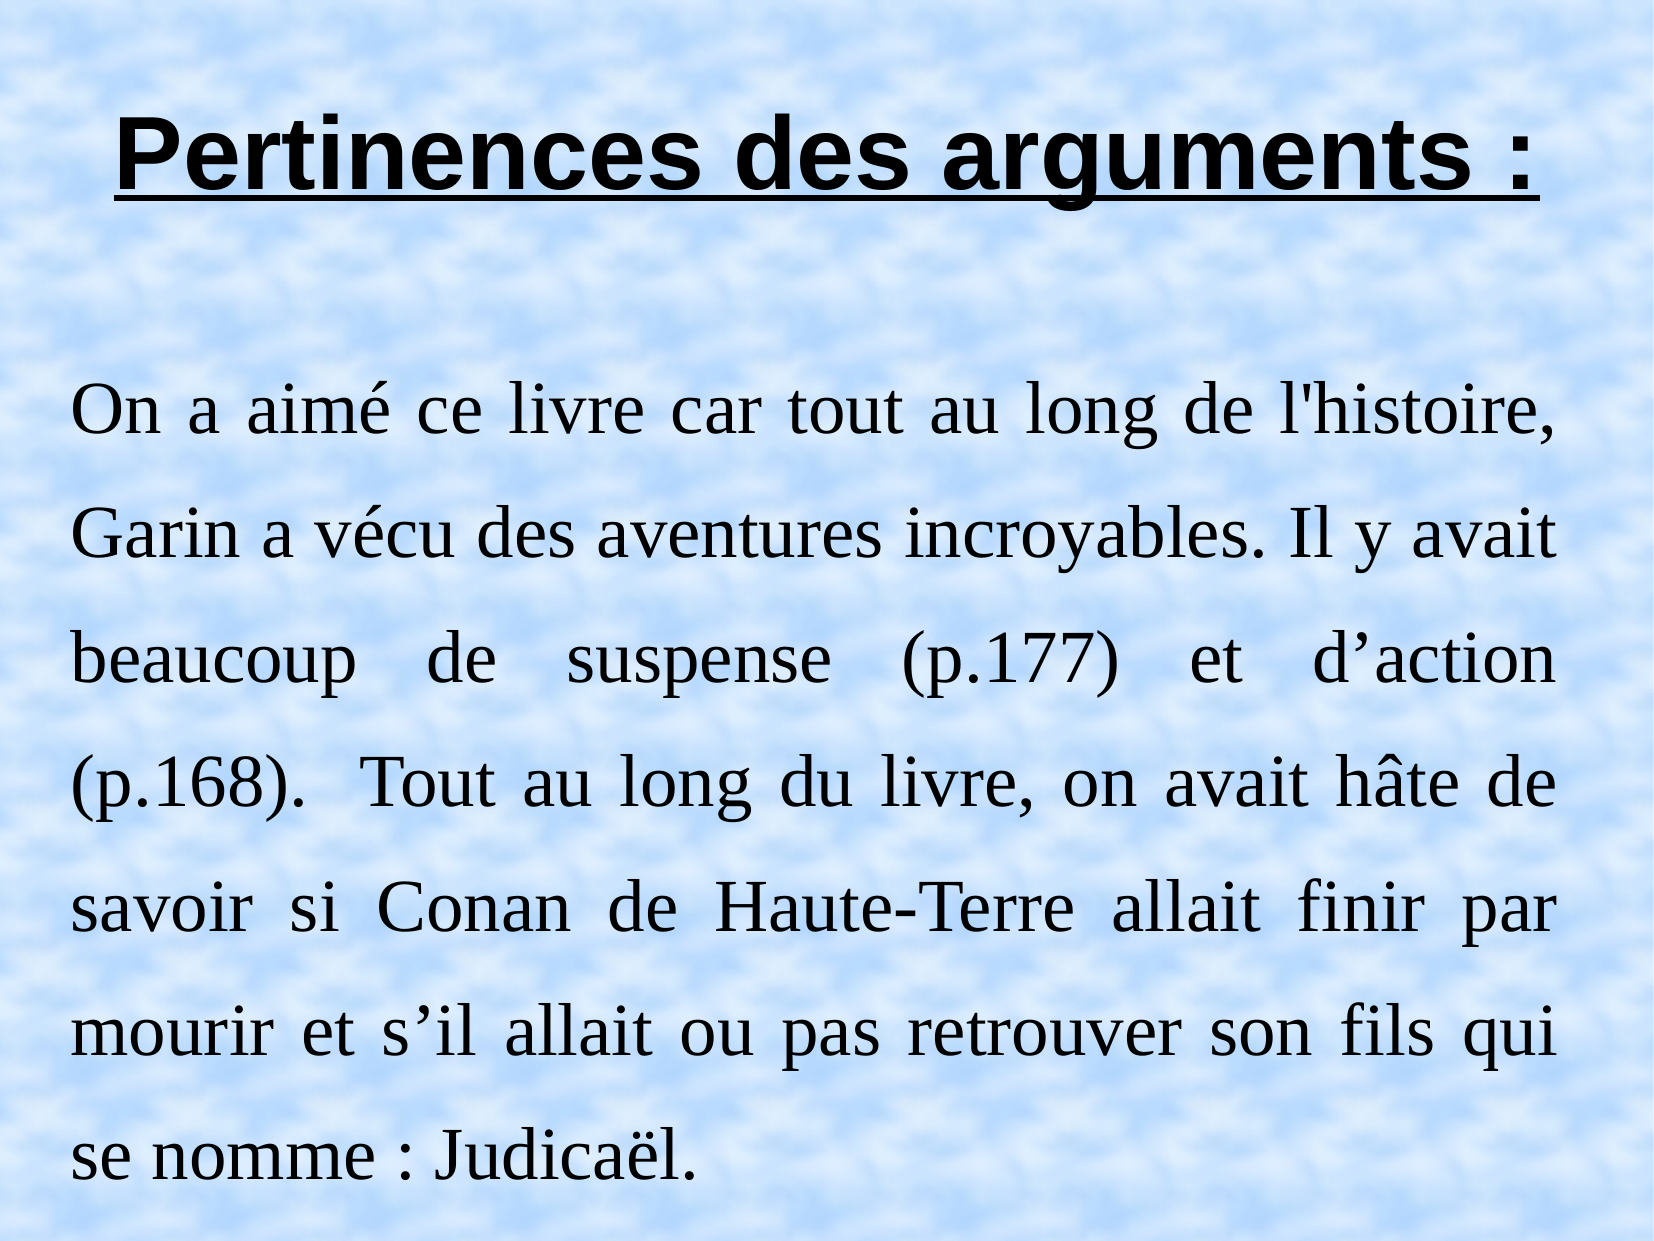

# Pertinences des arguments :
On a aimé ce livre car tout au long de l'histoire, Garin a vécu des aventures incroyables. Il y avait beaucoup de suspense (p.177) et d’action (p.168). Tout au long du livre, on avait hâte de savoir si Conan de Haute-Terre allait finir par mourir et s’il allait ou pas retrouver son fils qui se nomme : Judicaël.